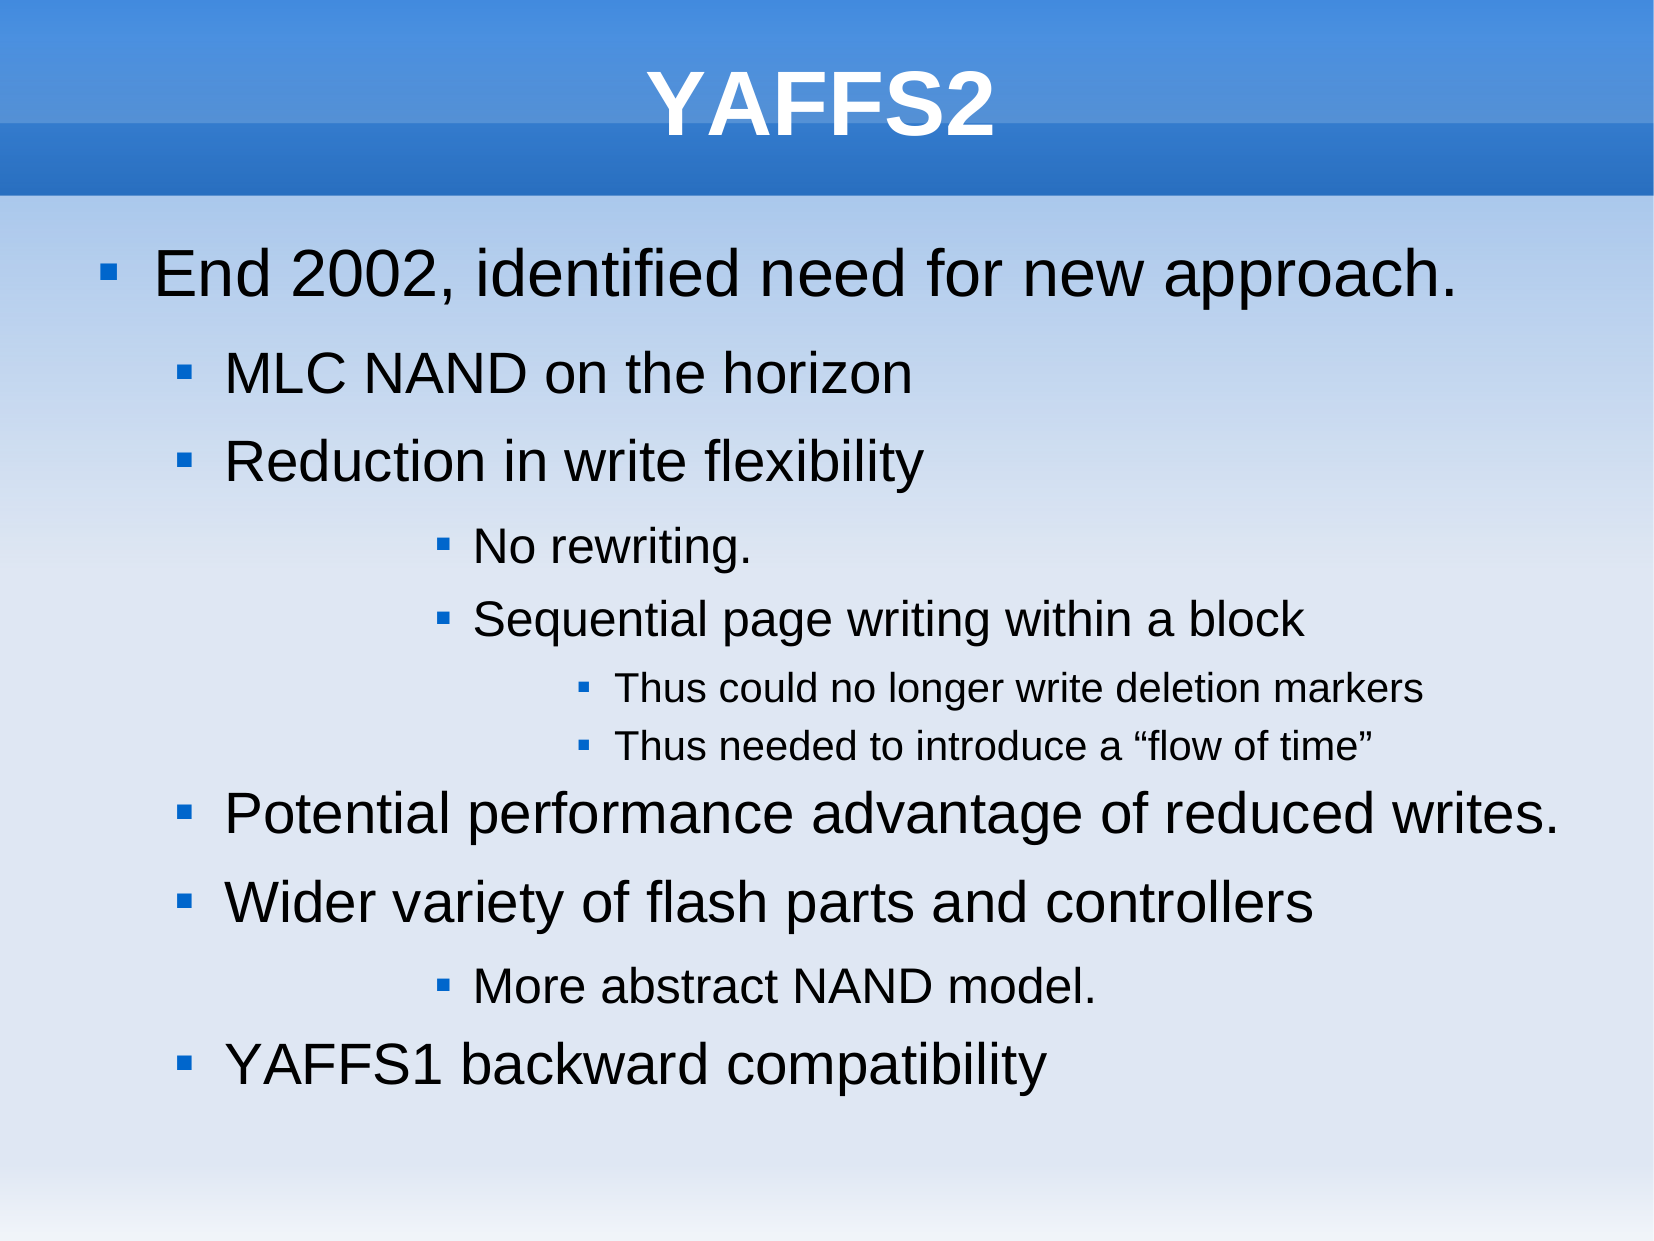

# YAFFS2
End 2002, identified need for new approach.
MLC NAND on the horizon
Reduction in write flexibility
No rewriting.
Sequential page writing within a block
Thus could no longer write deletion markers
Thus needed to introduce a “flow of time”
Potential performance advantage of reduced writes.
Wider variety of flash parts and controllers
More abstract NAND model.
YAFFS1 backward compatibility